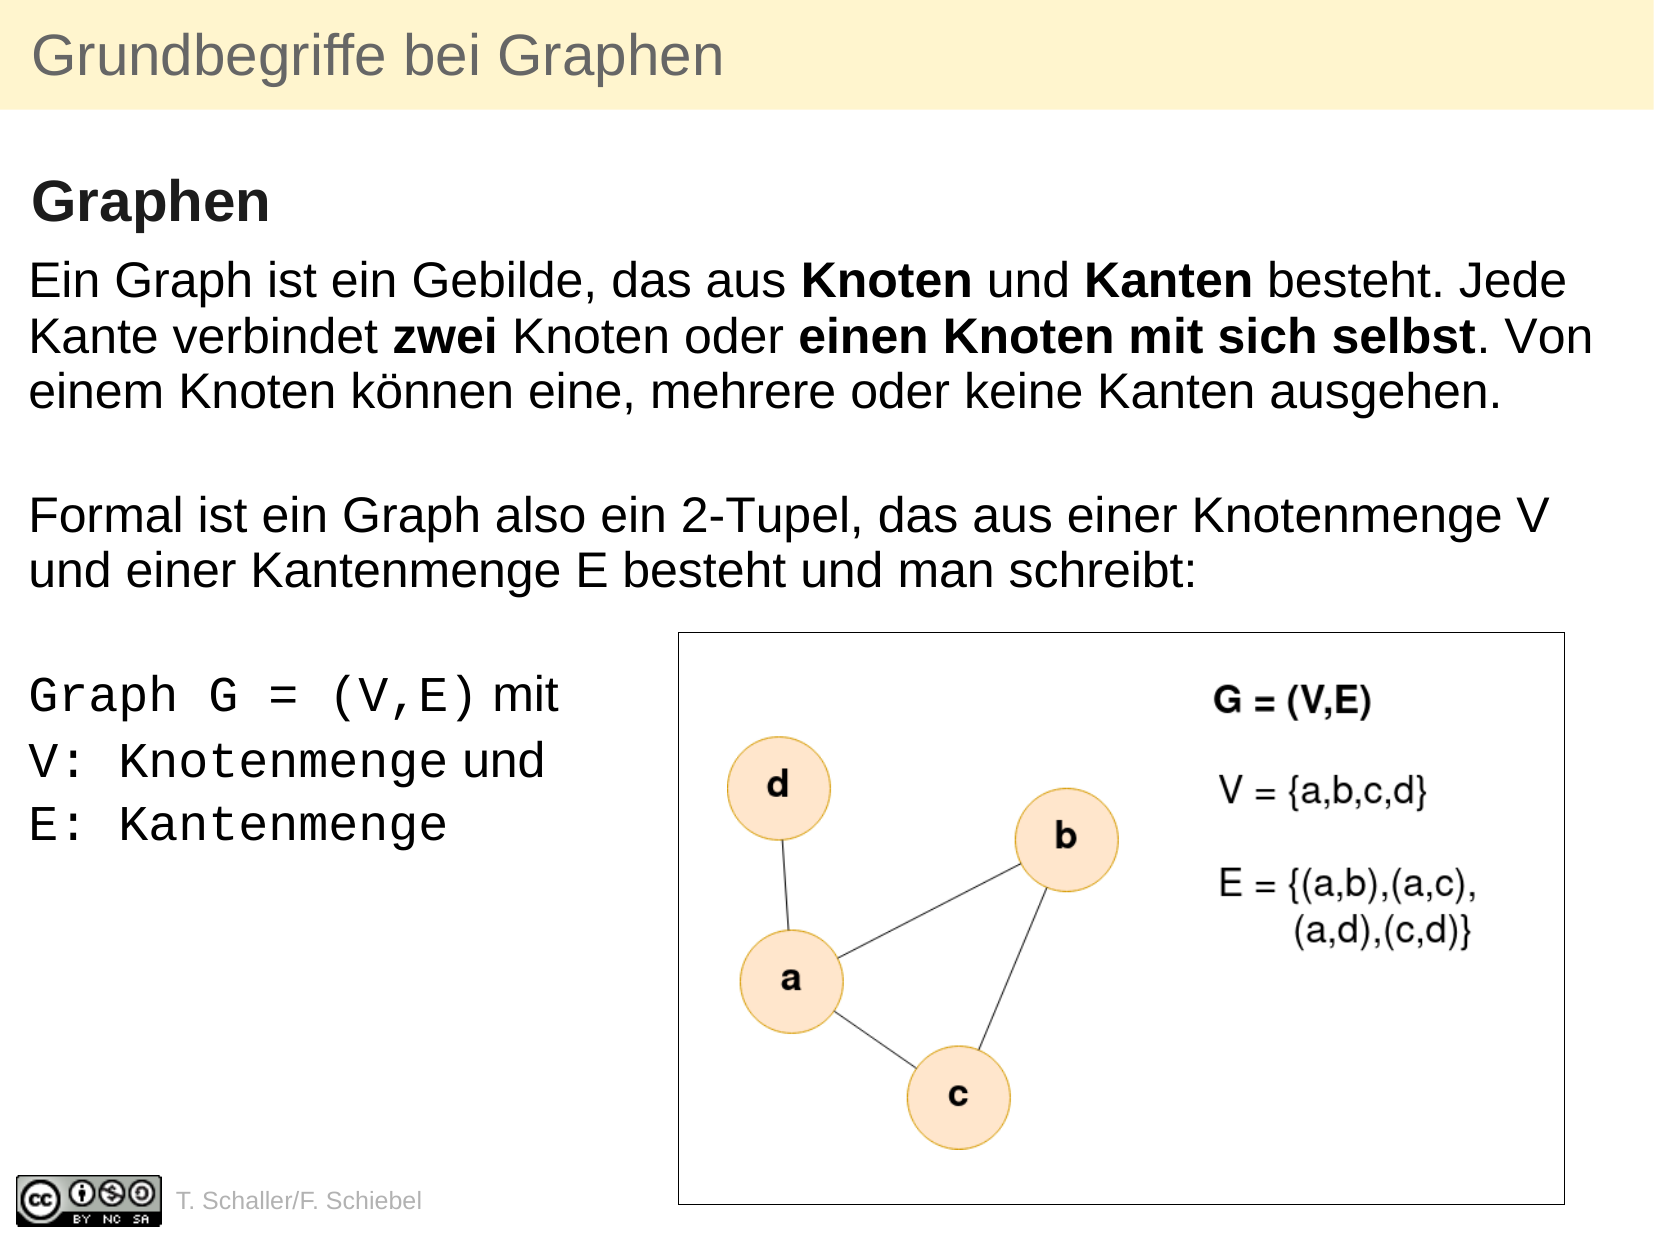

# Grundbegriffe bei Graphen
Graphen
Ein Graph ist ein Gebilde, das aus Knoten und Kanten besteht. Jede Kante verbindet zwei Knoten oder einen Knoten mit sich selbst. Von einem Knoten können eine, mehrere oder keine Kanten ausgehen.
Formal ist ein Graph also ein 2-Tupel, das aus einer Knotenmenge V und einer Kantenmenge E besteht und man schreibt:
Graph G = (V,E) mit
V: Knotenmenge und
E: Kantenmenge